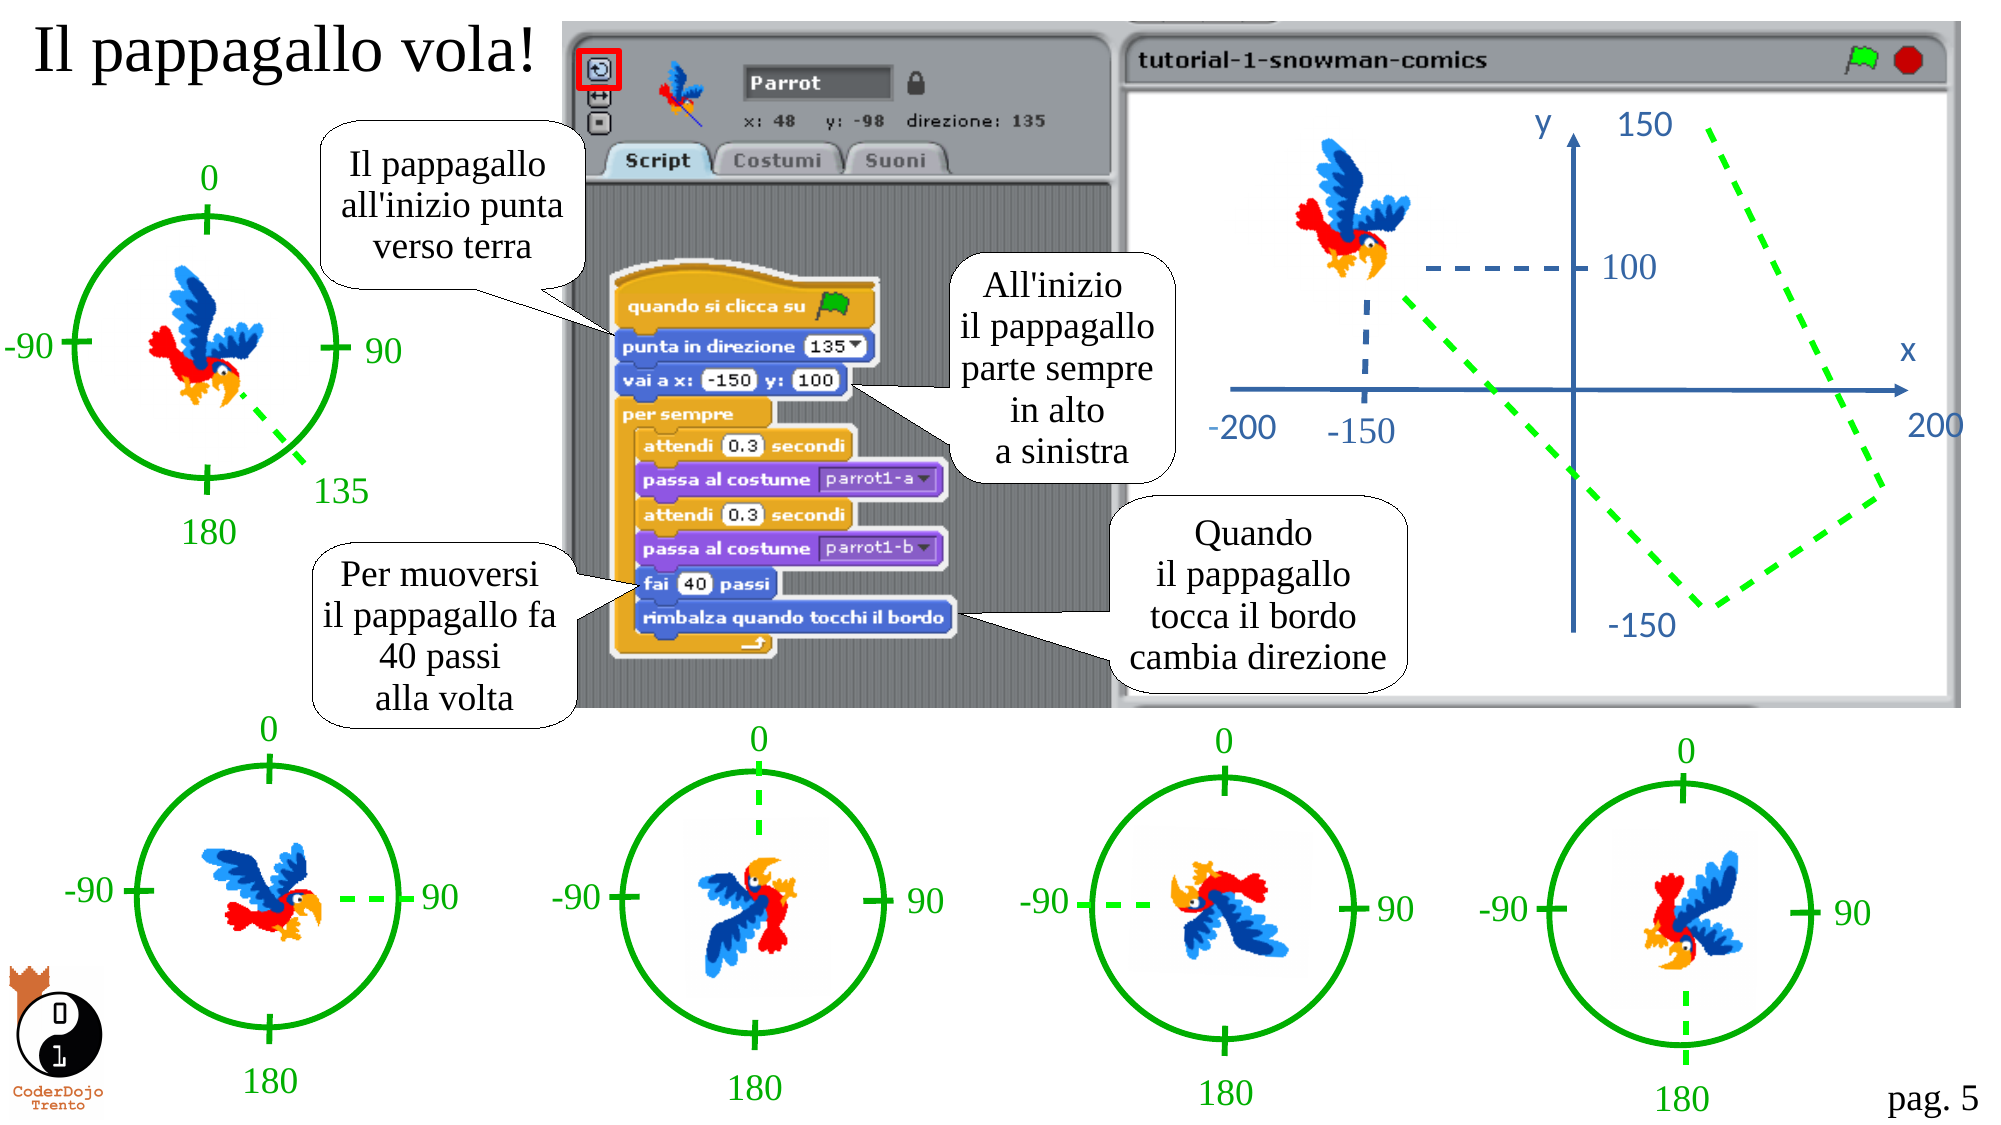

Il pappagallo vola!
y
150
100
x
200
-200
-150
-150
Il pappagallo
all'inizio punta
verso terra
0
-90
90
135
180
All'inizio
il pappagallo
parte sempre
in alto
a sinistra
Quando
il pappagallo
tocca il bordo
cambia direzione
Per muoversi
il pappagallo fa
40 passi
alla volta
0
-90
90
180
0
-90
90
180
0
-90
90
180
0
-90
90
180
pag. 5